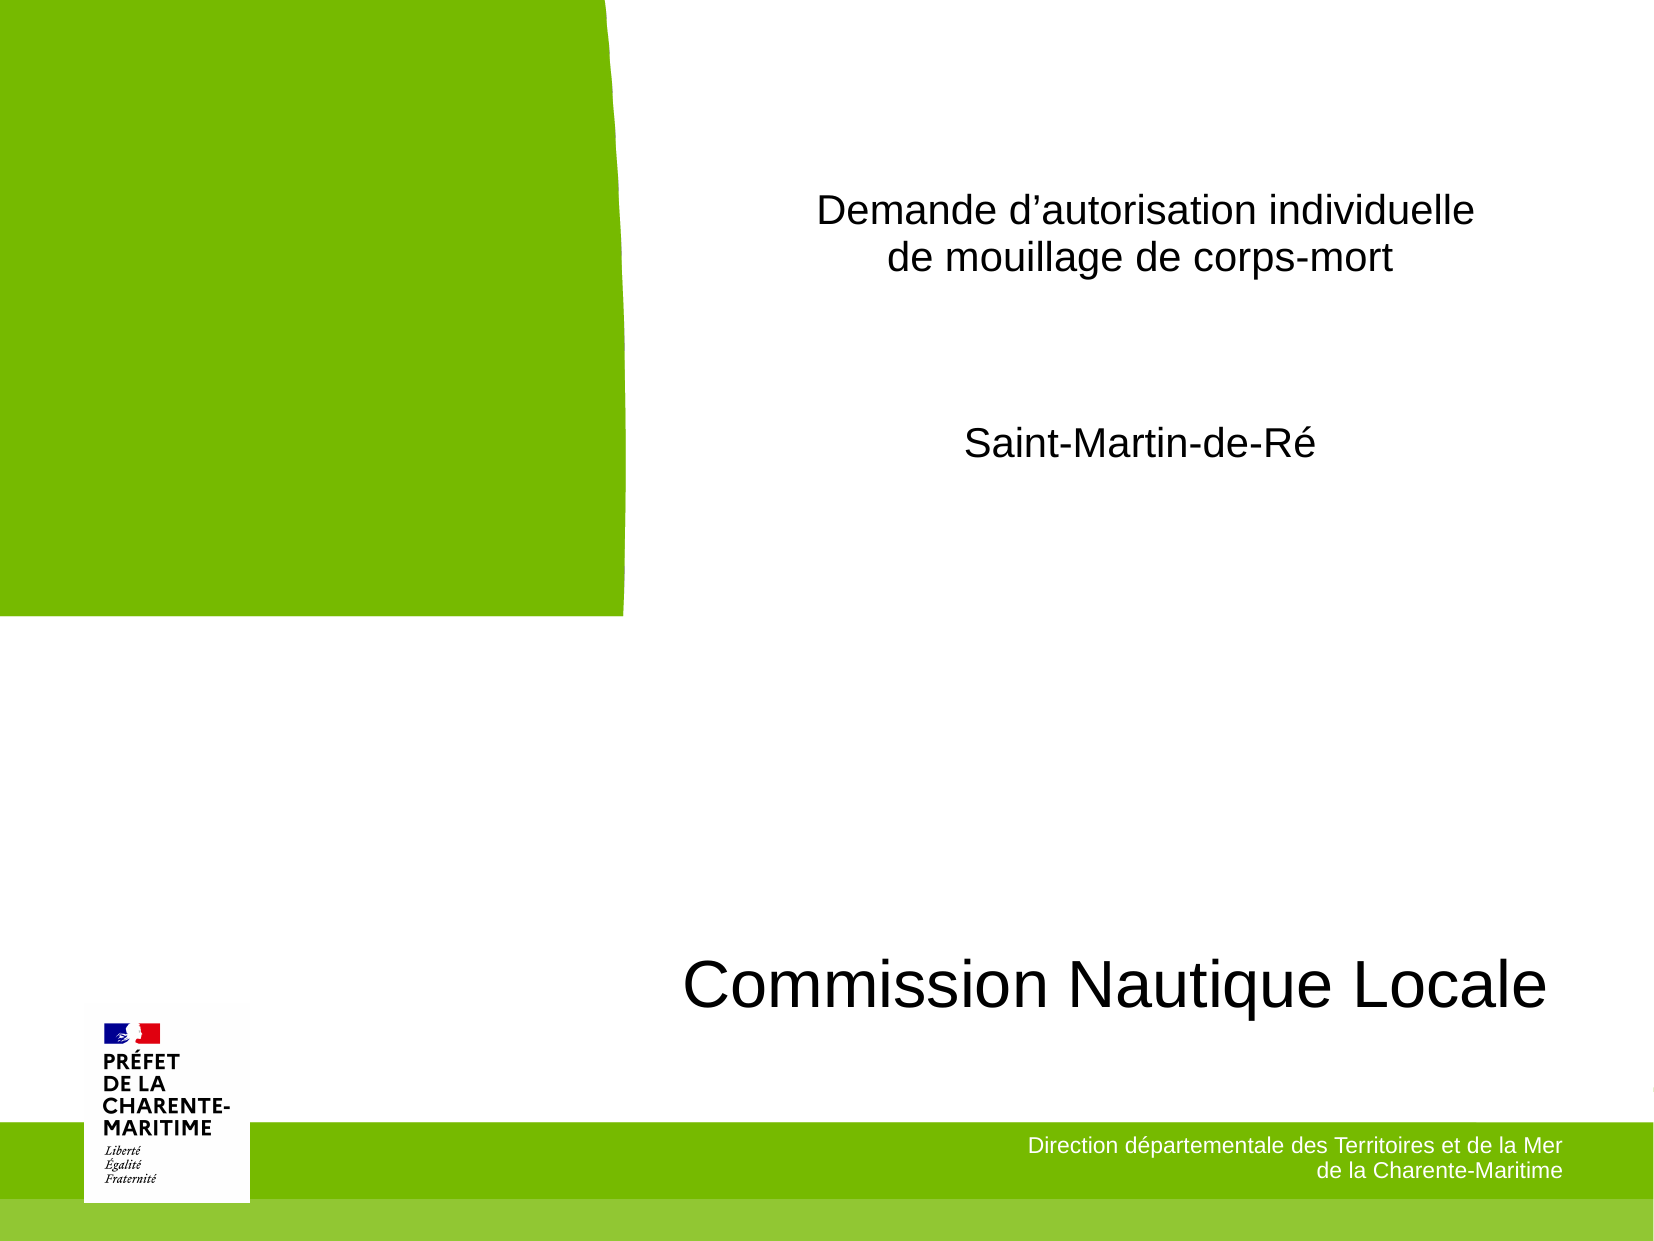

Demande d’autorisation individuelle de mouillage de corps-mort
Saint-Martin-de-Ré
Commission Nautique Locale
1
Direction départementale des Territoires et de la Mer
de la Charente-Maritime